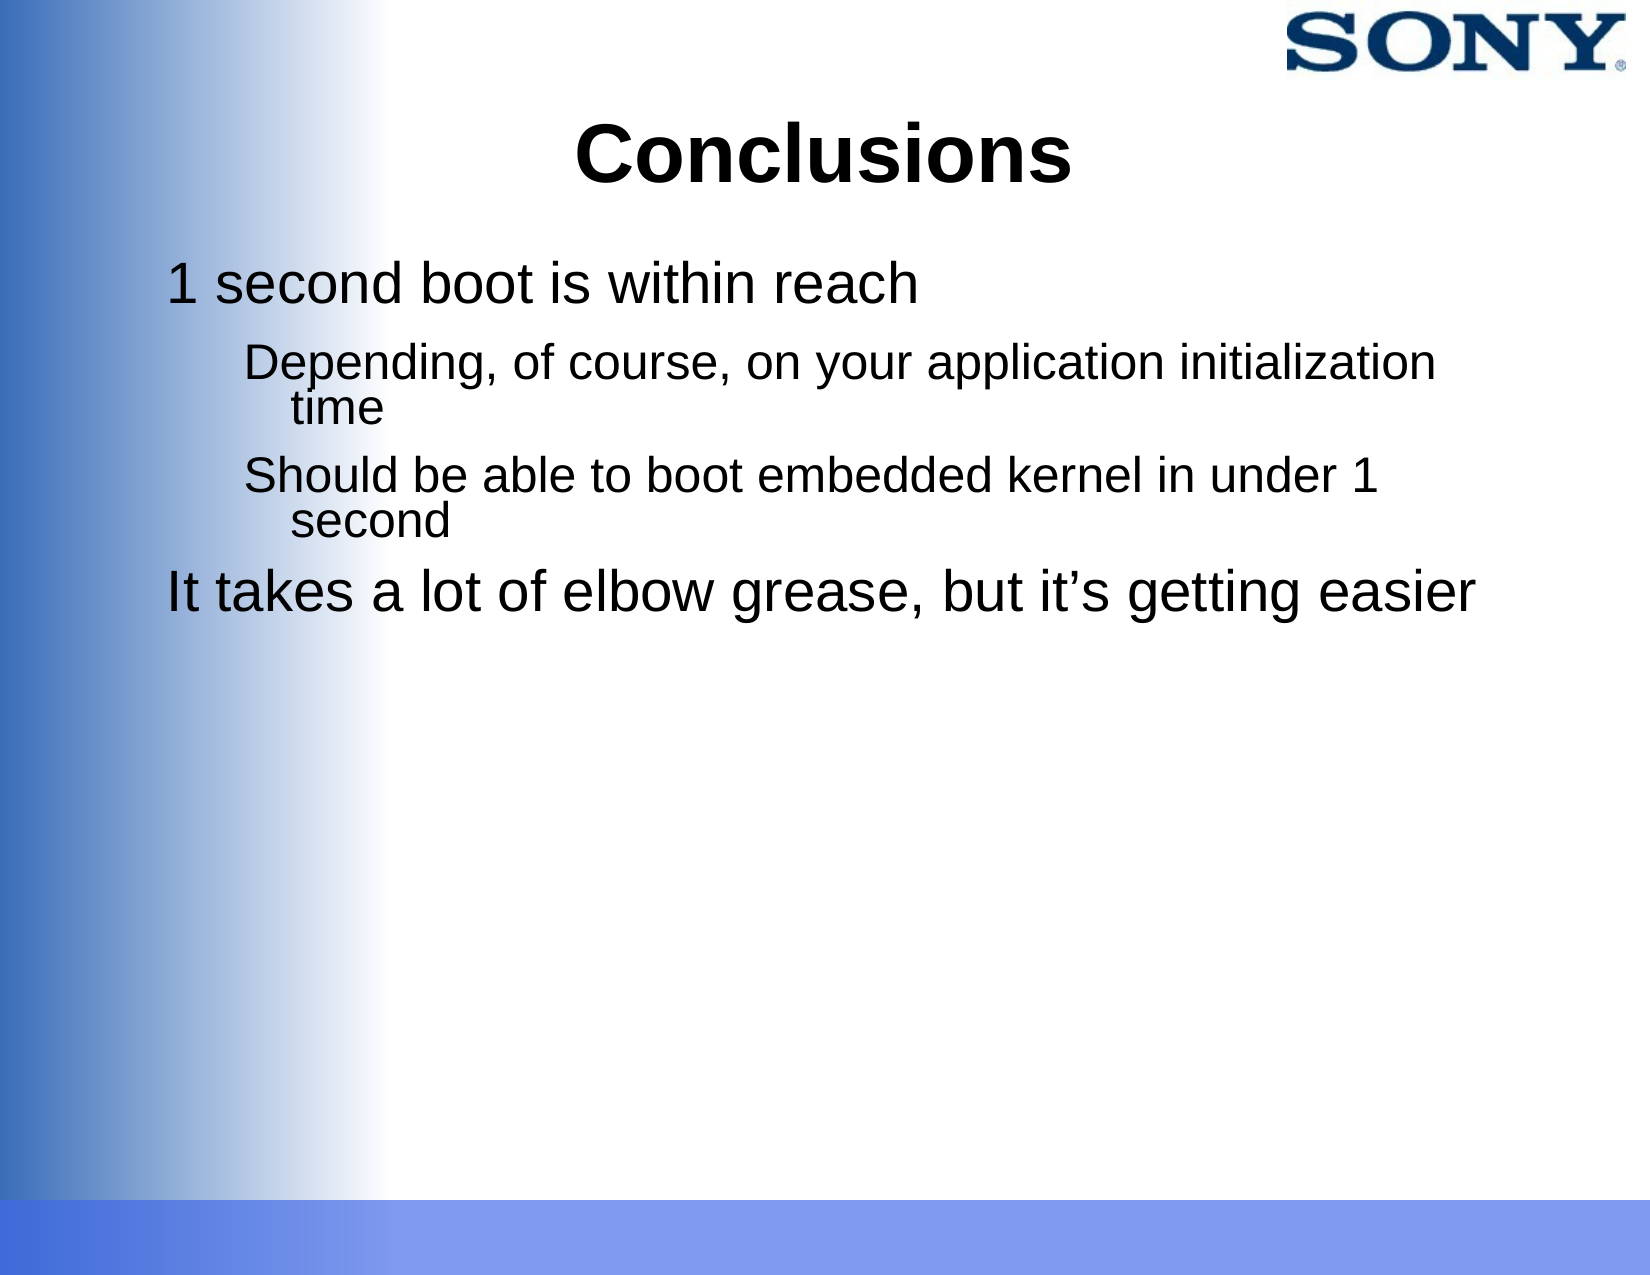

# Conclusions
1 second boot is within reach
Depending, of course, on your application initialization time
Should be able to boot embedded kernel in under 1 second
It takes a lot of elbow grease, but it’s getting easier